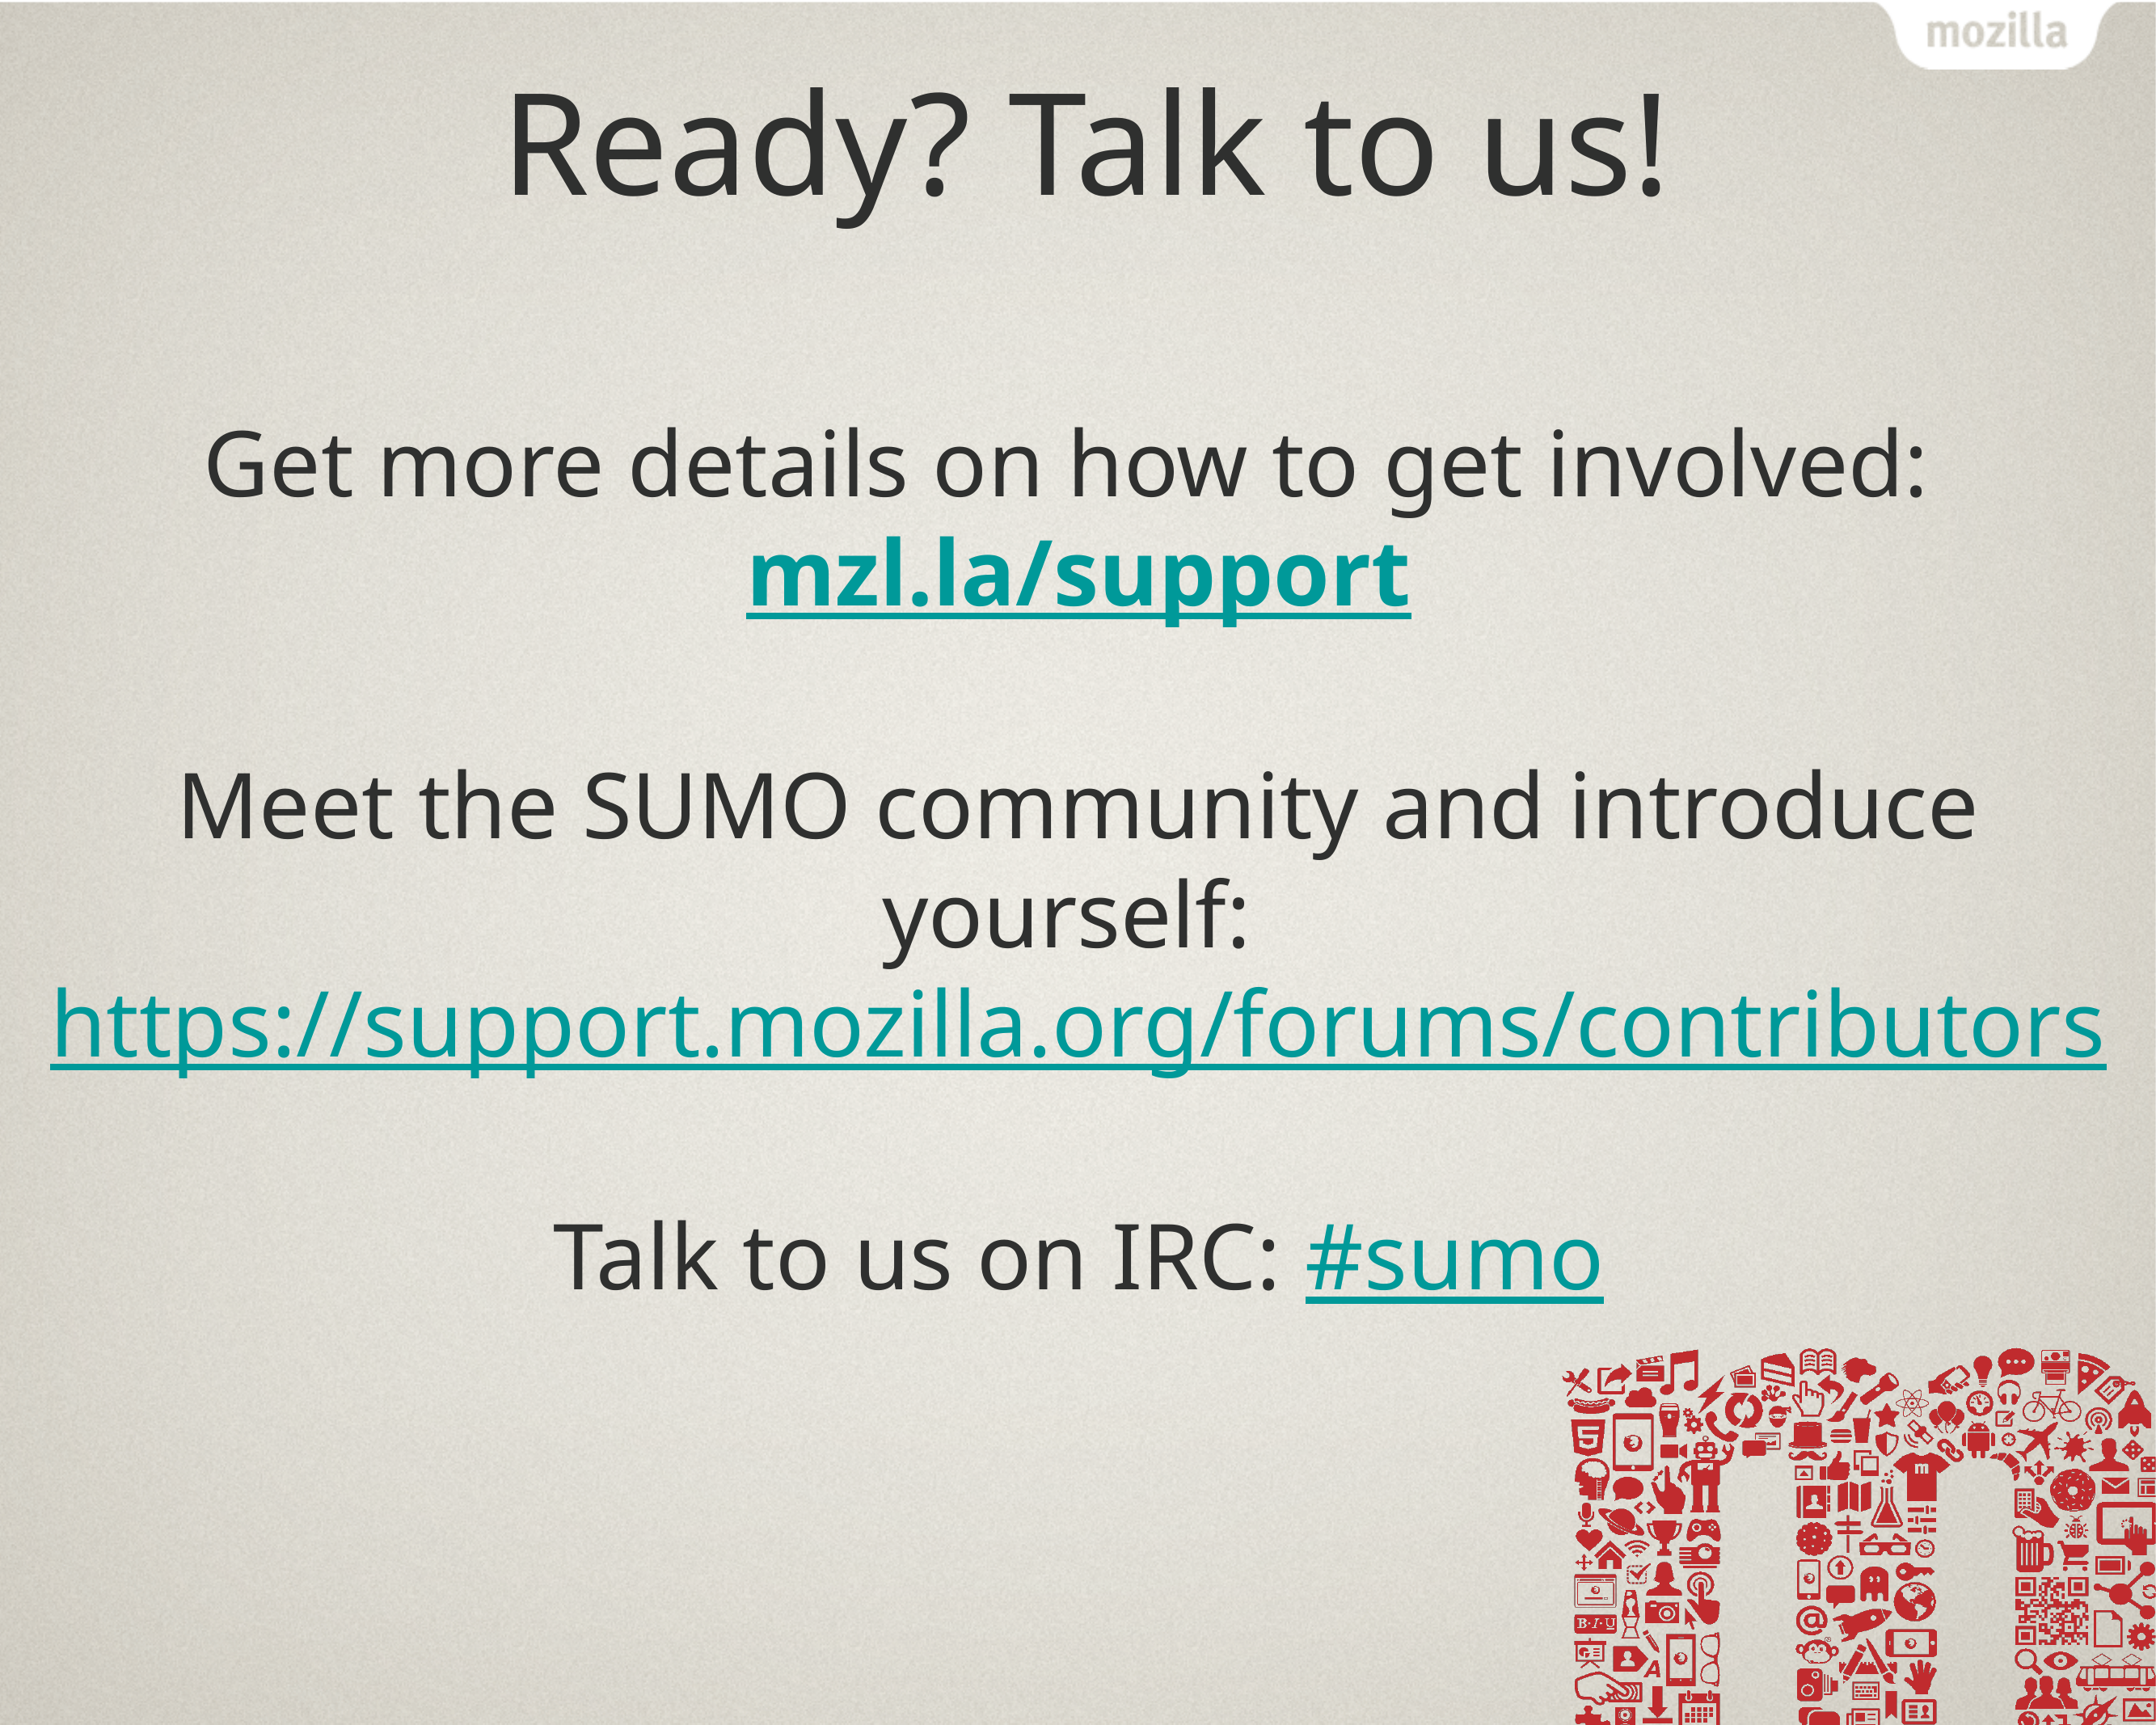

# Ready? Talk to us!
Get more details on how to get involved: mzl.la/support
Meet the SUMO community and introduce yourself: https://support.mozilla.org/forums/contributors
Talk to us on IRC: #sumo